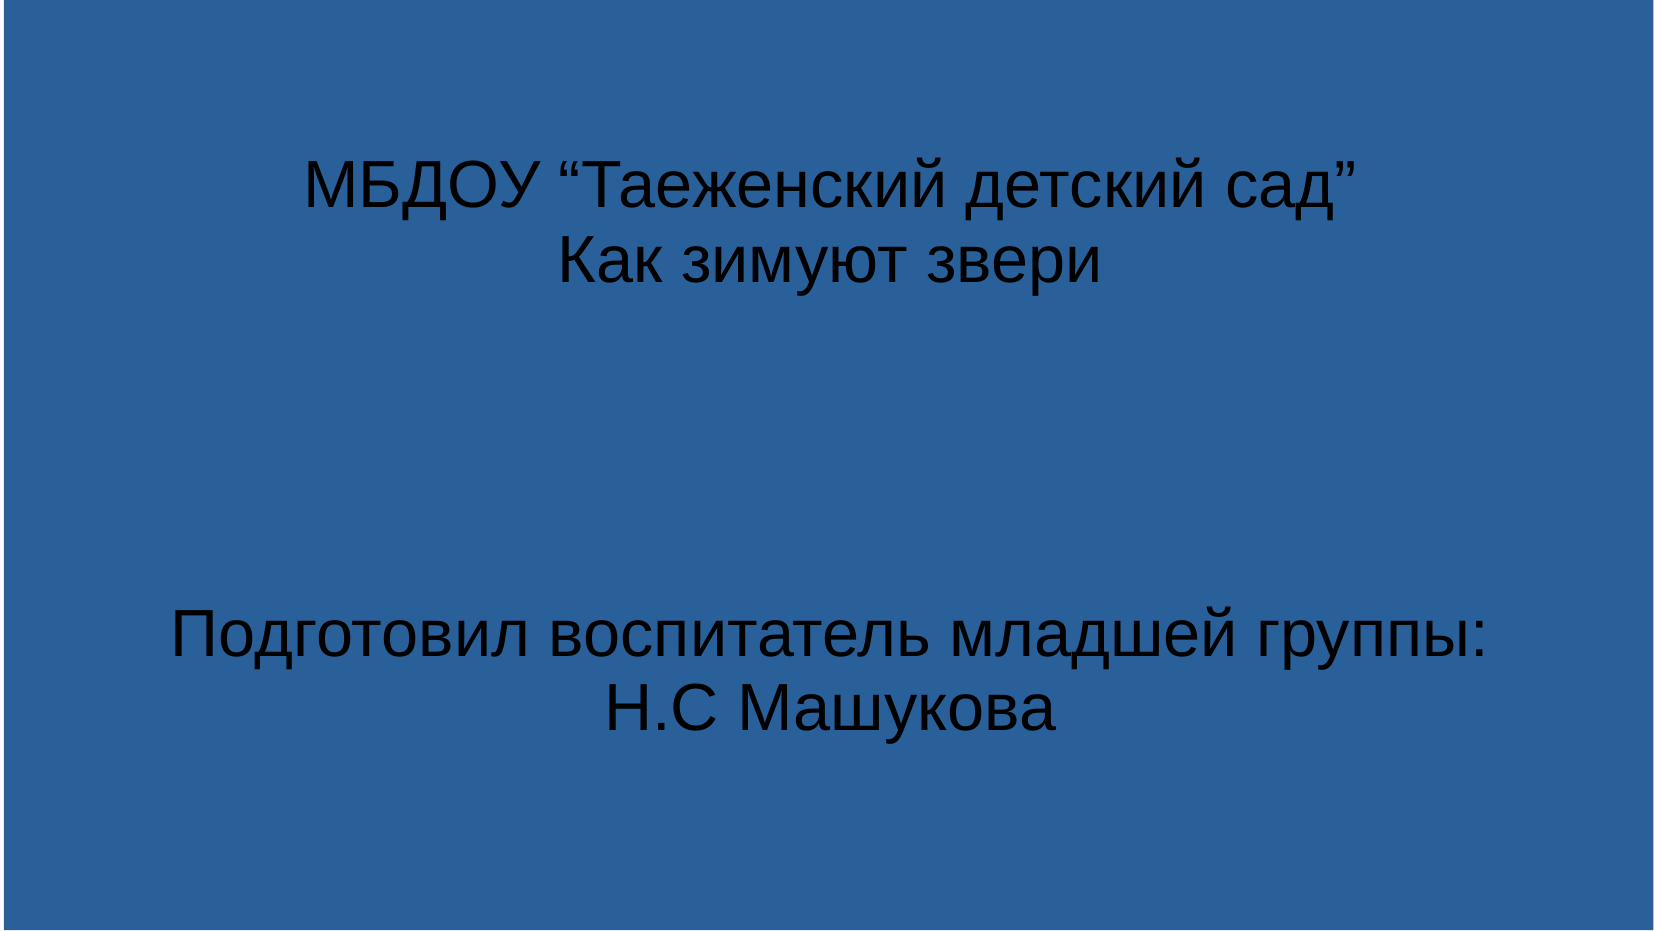

МБДОУ “Таеженский детский сад”
Как зимуют звери
Подготовил воспитатель младшей группы:
Н.С Машукова
#